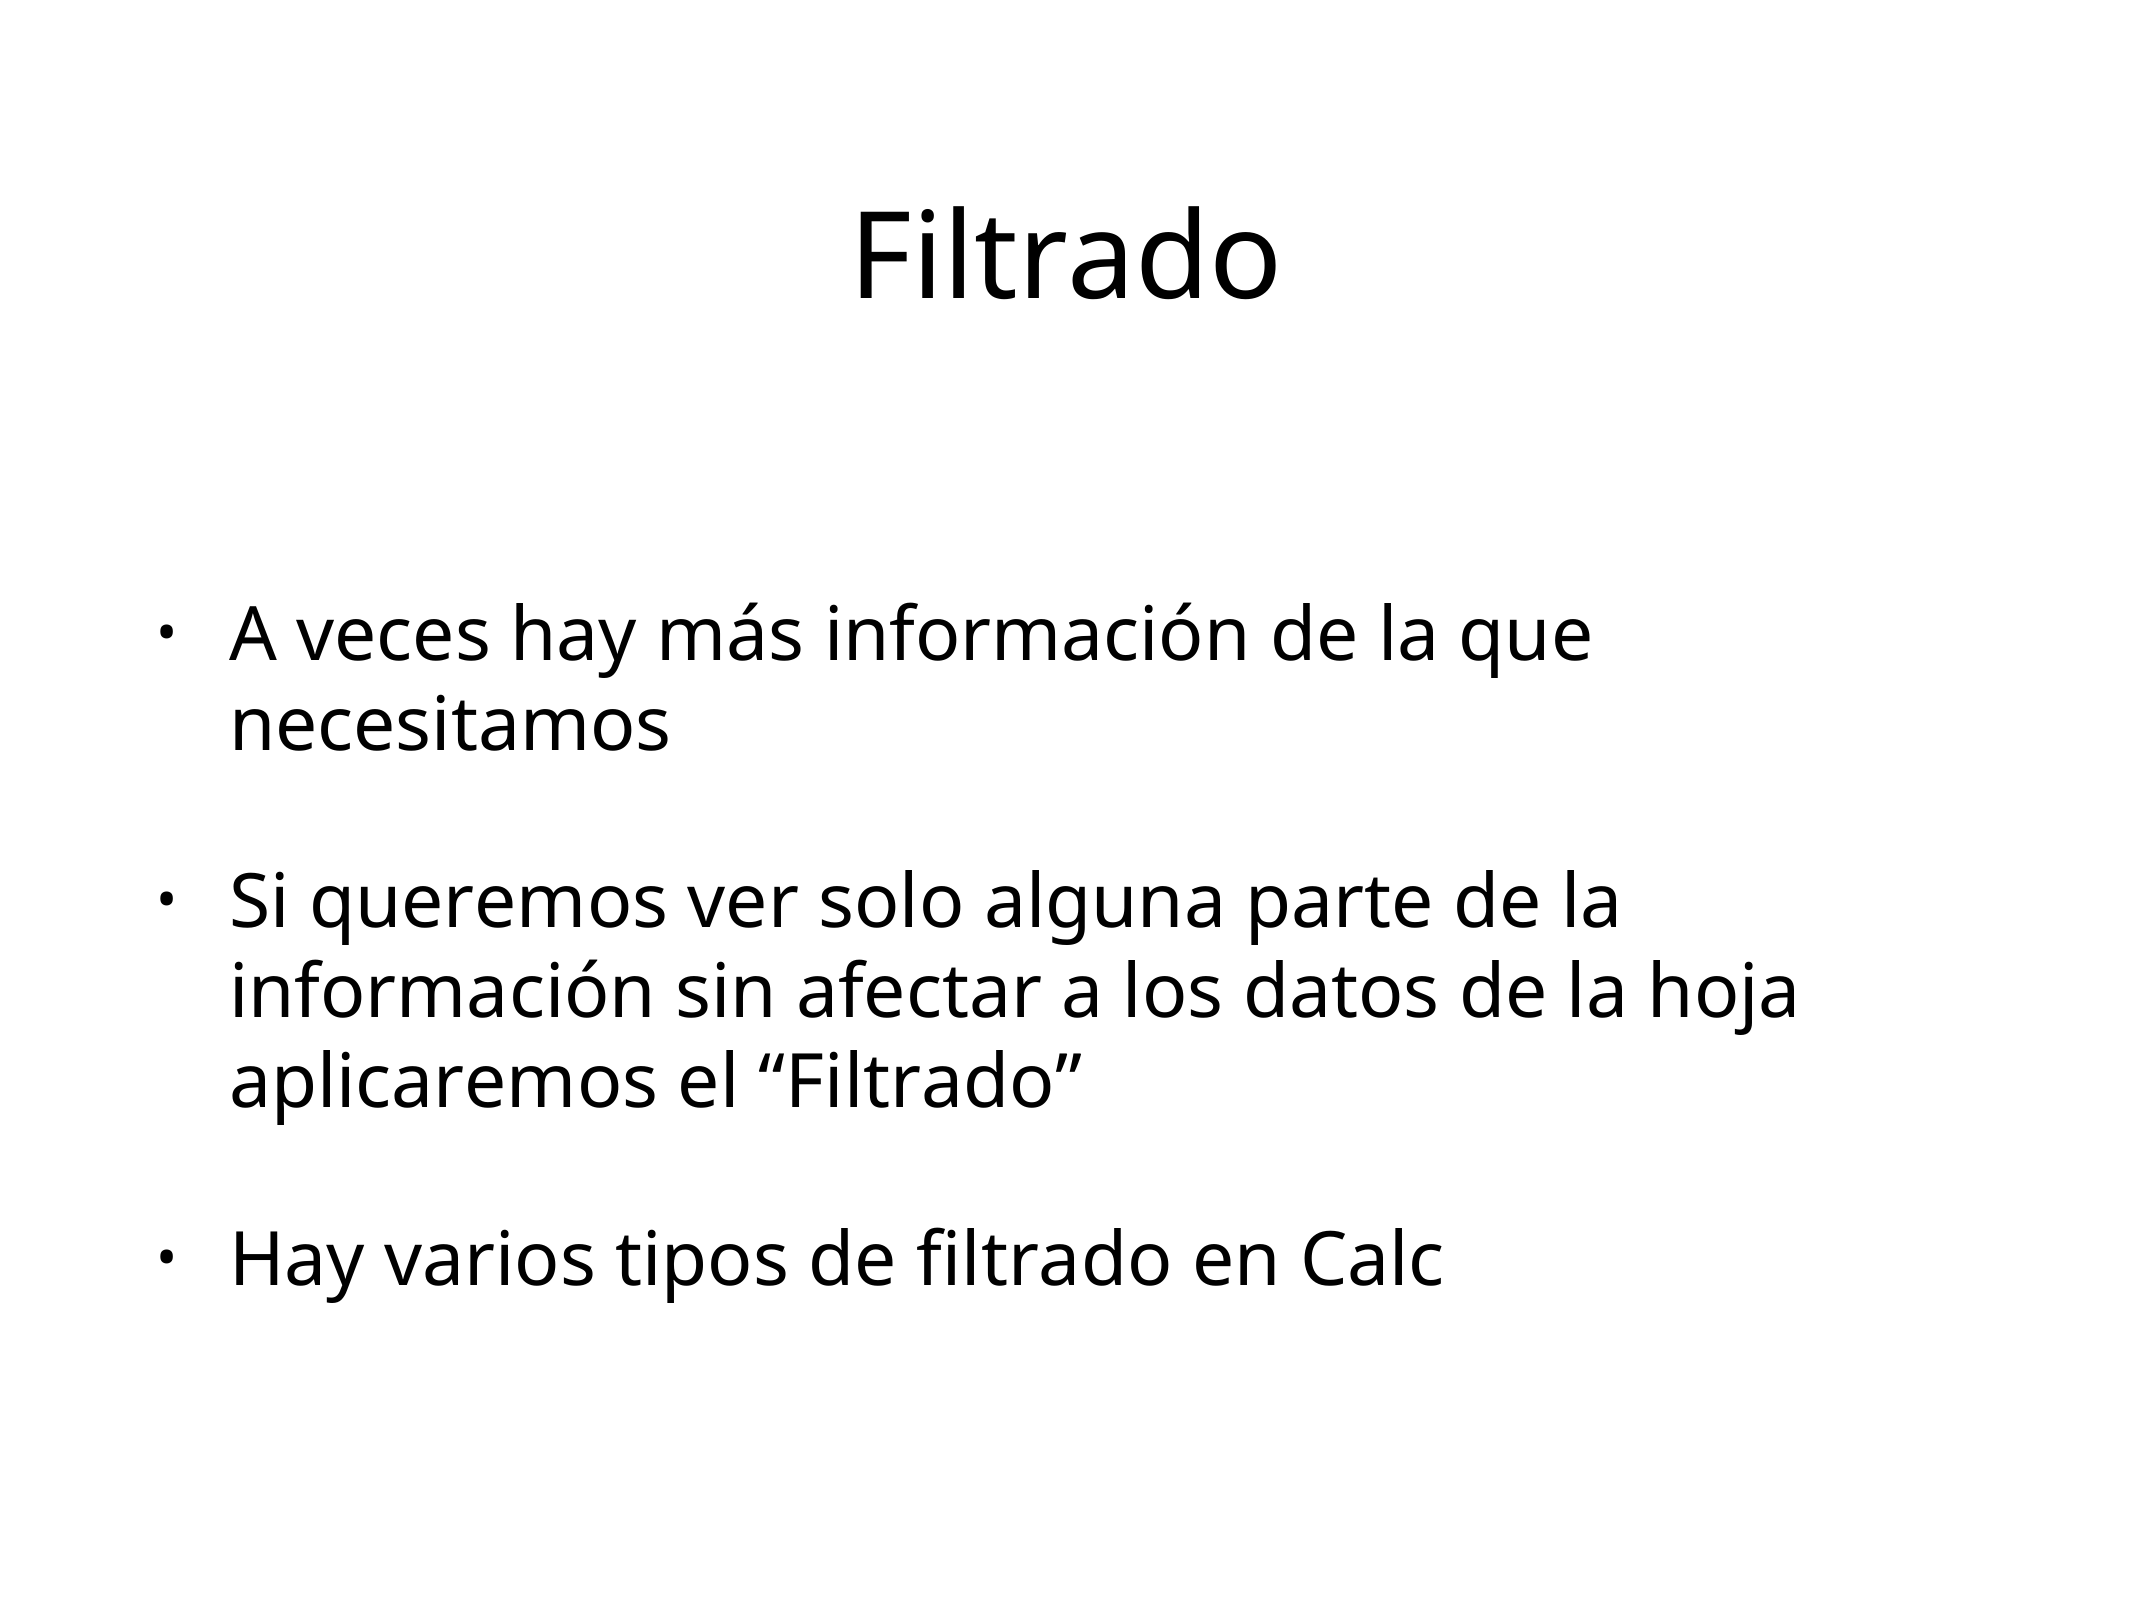

# Filtrado
A veces hay más información de la que necesitamos
Si queremos ver solo alguna parte de la información sin afectar a los datos de la hoja aplicaremos el “Filtrado”
Hay varios tipos de filtrado en Calc